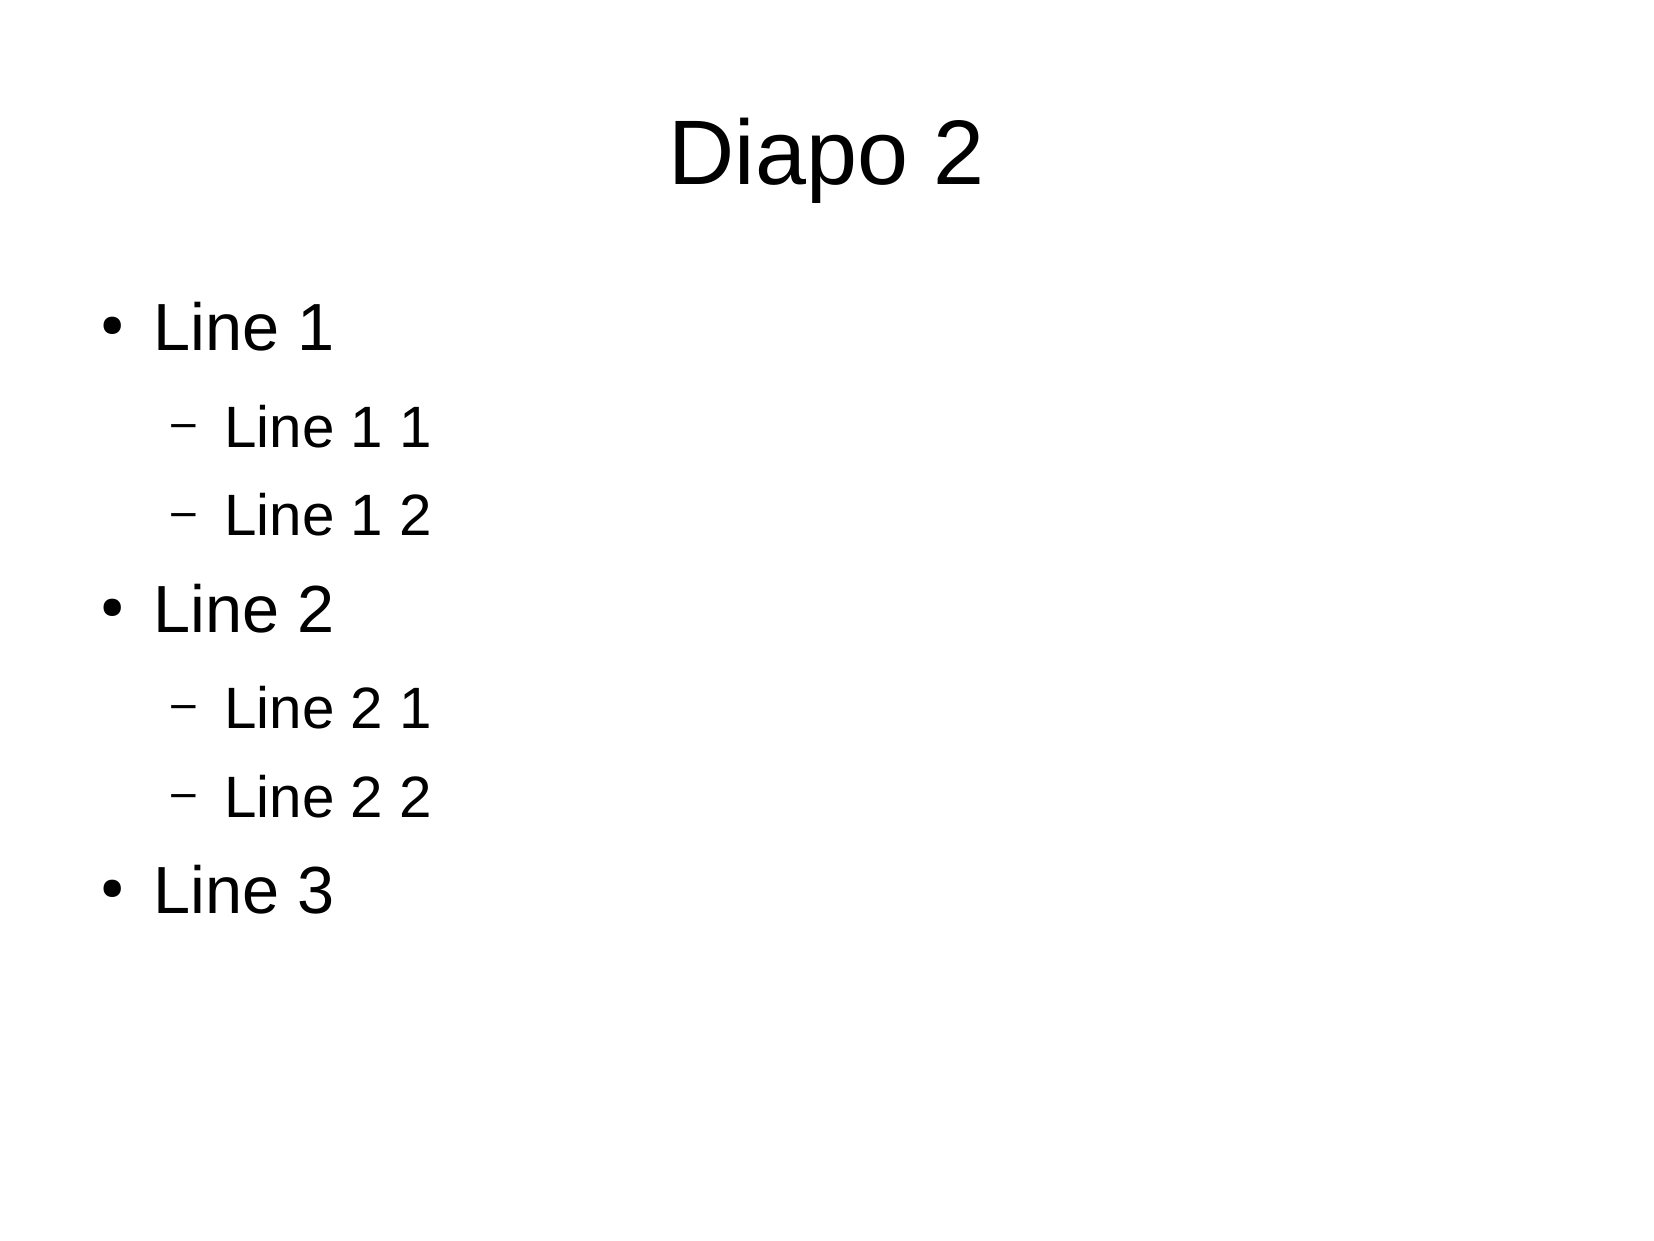

# Diapo 2
Line 1
Line 1 1
Line 1 2
Line 2
Line 2 1
Line 2 2
Line 3